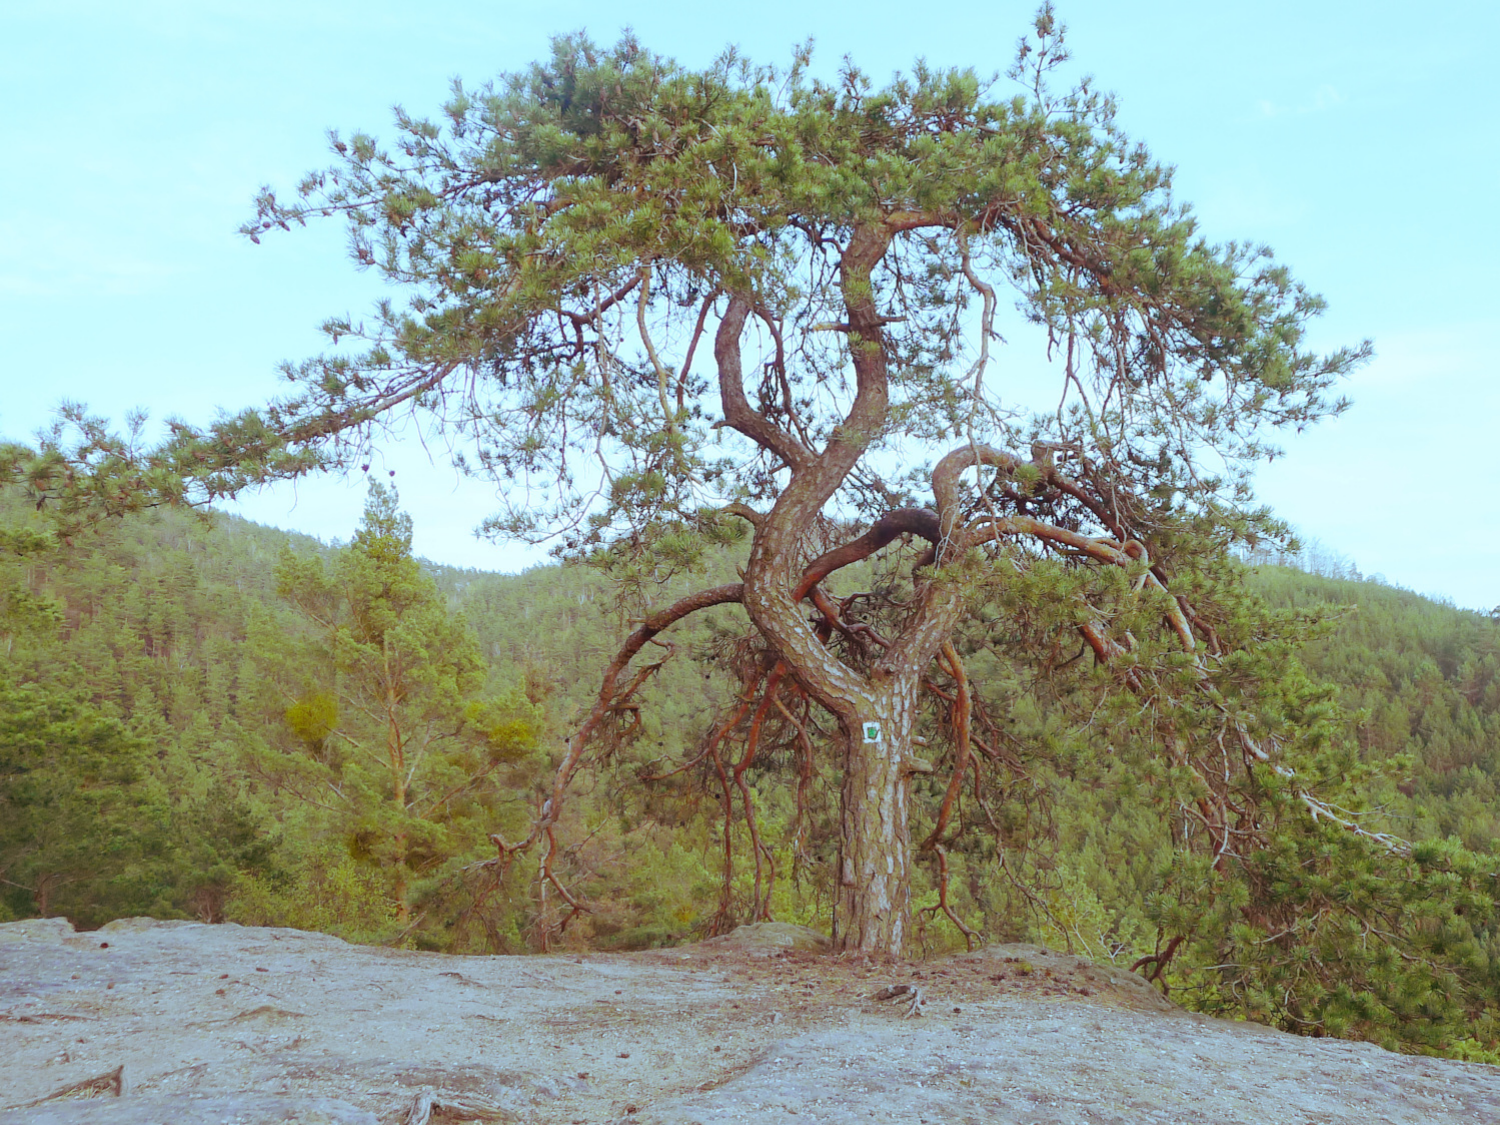

# Picture to Please Eyes
B35APO Computer Architectures
2